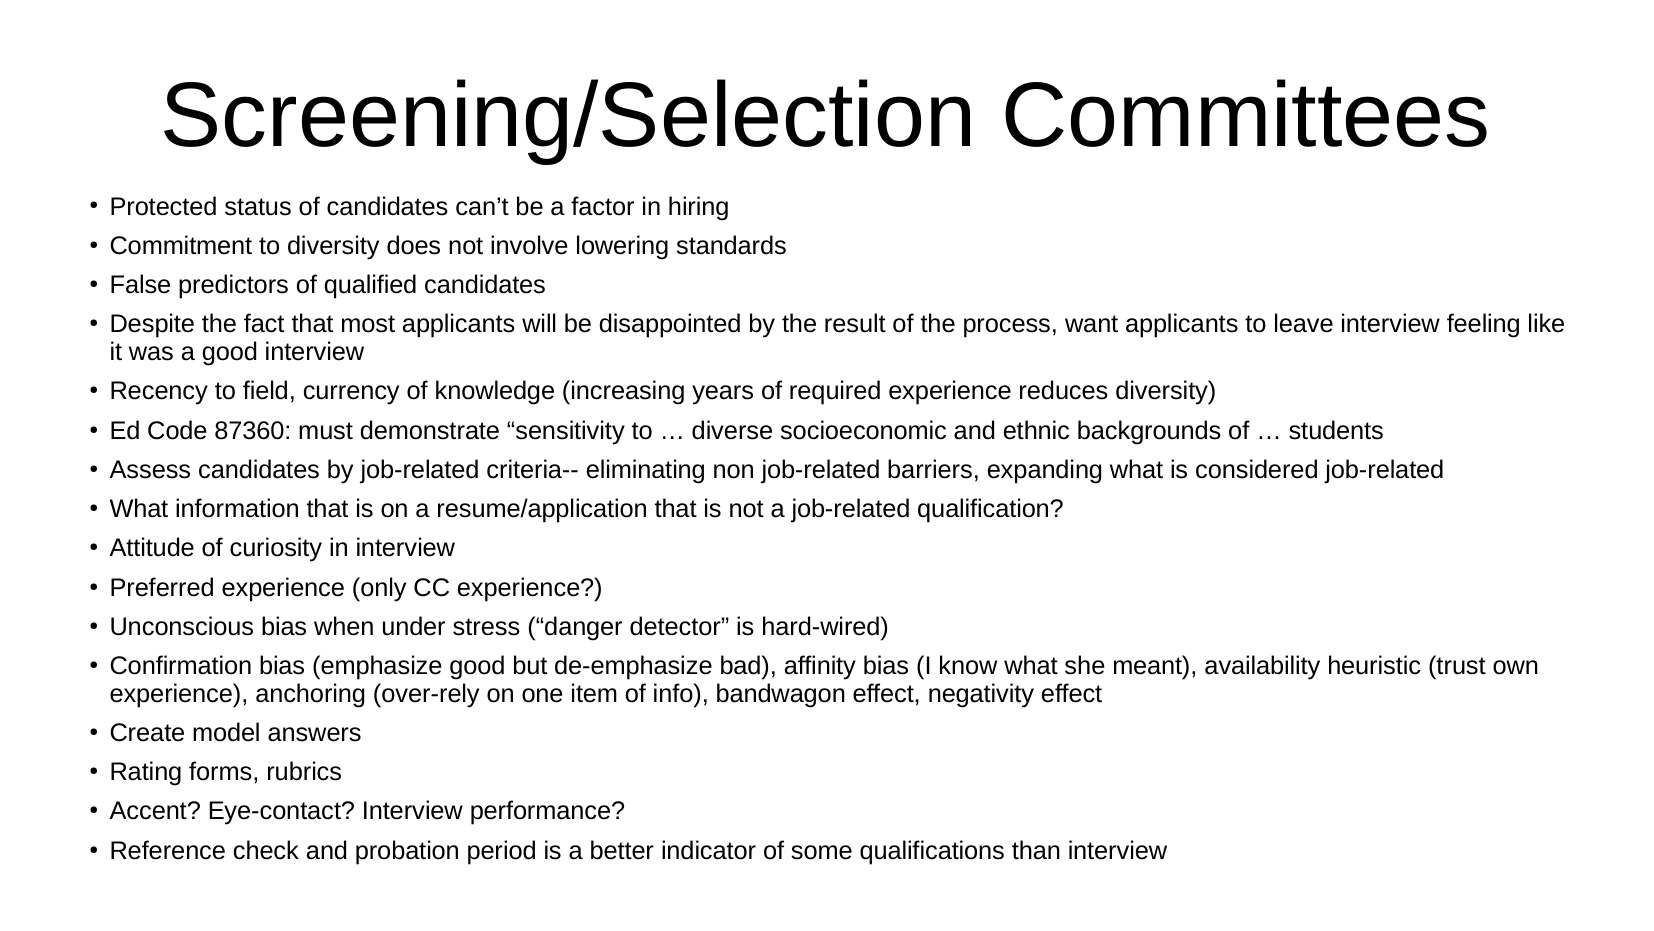

# Screening/Selection Committees
Protected status of candidates can’t be a factor in hiring
Commitment to diversity does not involve lowering standards
False predictors of qualified candidates
Despite the fact that most applicants will be disappointed by the result of the process, want applicants to leave interview feeling like it was a good interview
Recency to field, currency of knowledge (increasing years of required experience reduces diversity)
Ed Code 87360: must demonstrate “sensitivity to … diverse socioeconomic and ethnic backgrounds of … students
Assess candidates by job-related criteria-- eliminating non job-related barriers, expanding what is considered job-related
What information that is on a resume/application that is not a job-related qualification?
Attitude of curiosity in interview
Preferred experience (only CC experience?)
Unconscious bias when under stress (“danger detector” is hard-wired)
Confirmation bias (emphasize good but de-emphasize bad), affinity bias (I know what she meant), availability heuristic (trust own experience), anchoring (over-rely on one item of info), bandwagon effect, negativity effect
Create model answers
Rating forms, rubrics
Accent? Eye-contact? Interview performance?
Reference check and probation period is a better indicator of some qualifications than interview